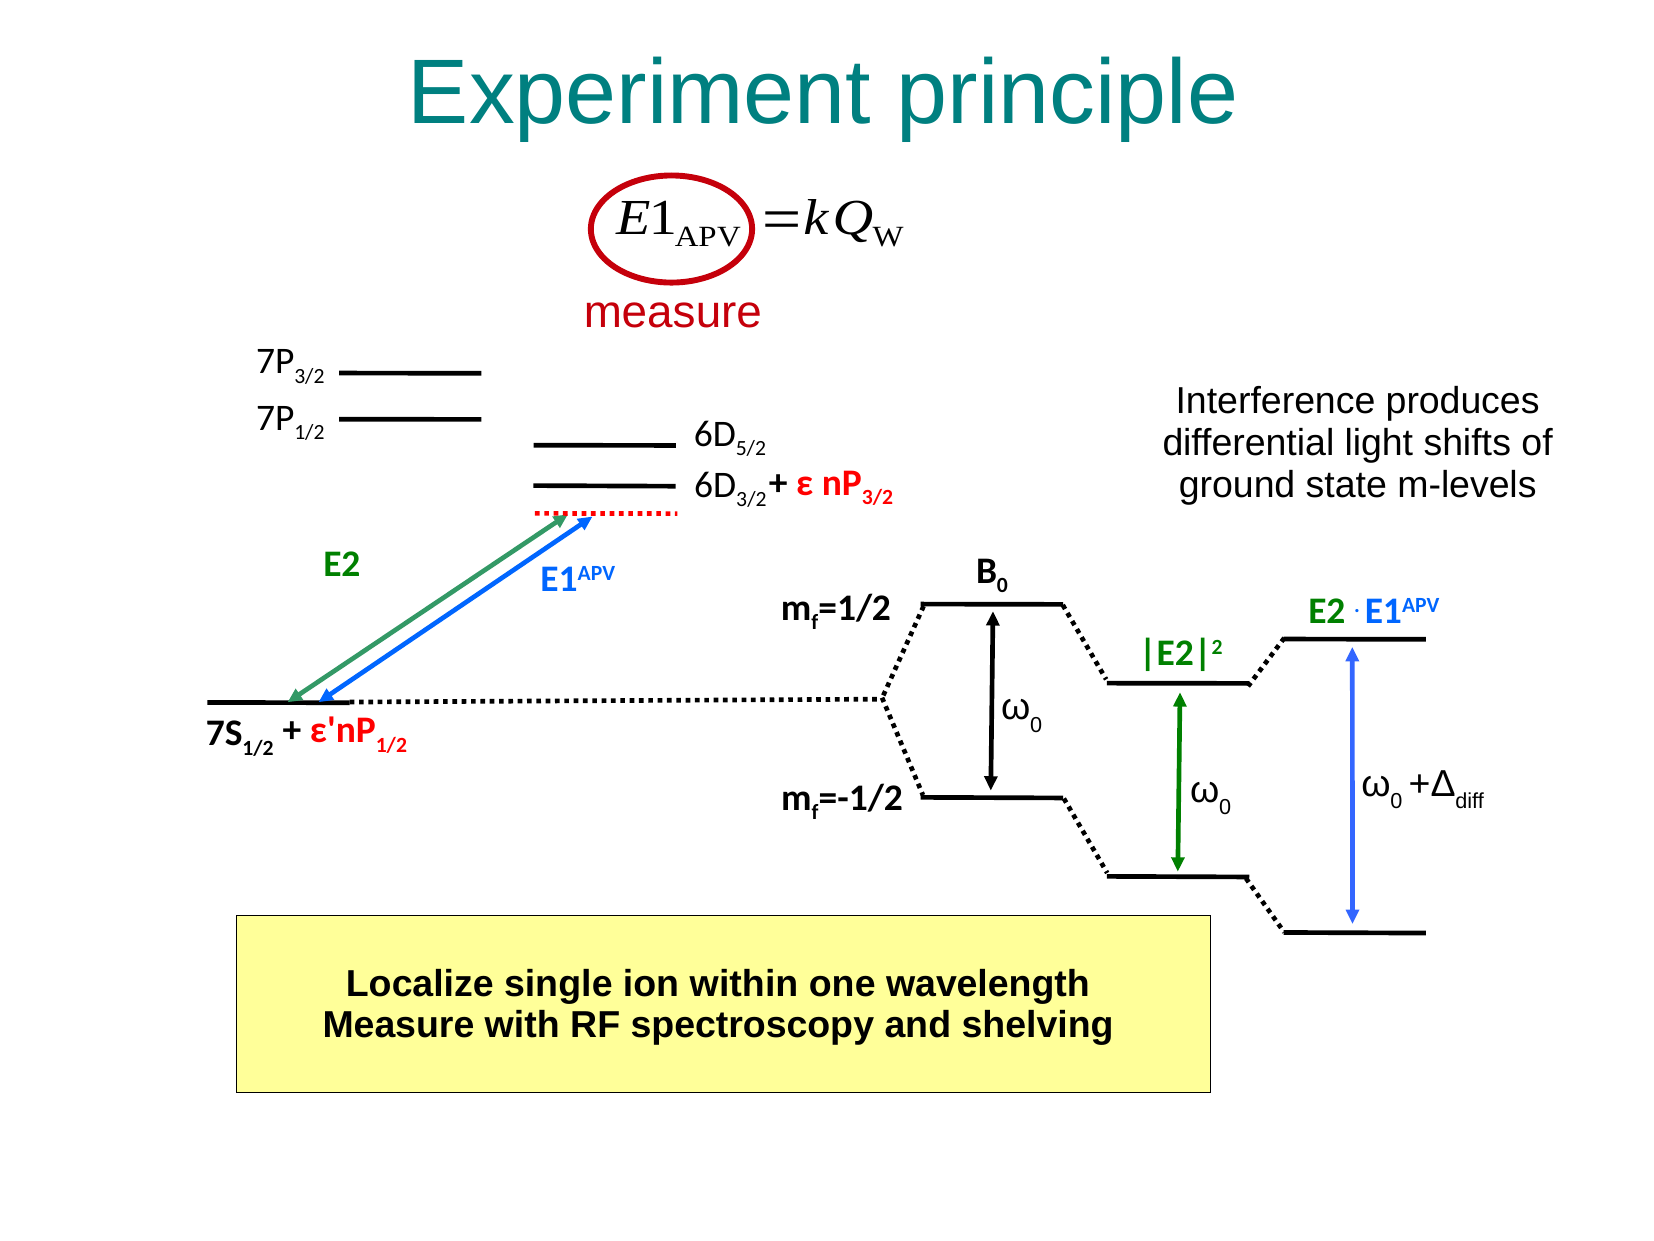

# Experiment principle
measure
7P3/2
Interference produces differential light shifts of ground state m-levels
7P1/2
6D5/2
+ ε nP3/2
6D3/2
E2
B0
E1APV
mf=1/2
E2 . E1APV
|E2|2
ω0
 + ε'nP1/2
7S1/2
ω0 +Δdiff
ω0
mf=-1/2
Localize single ion within one wavelength
Measure with RF spectroscopy and shelving